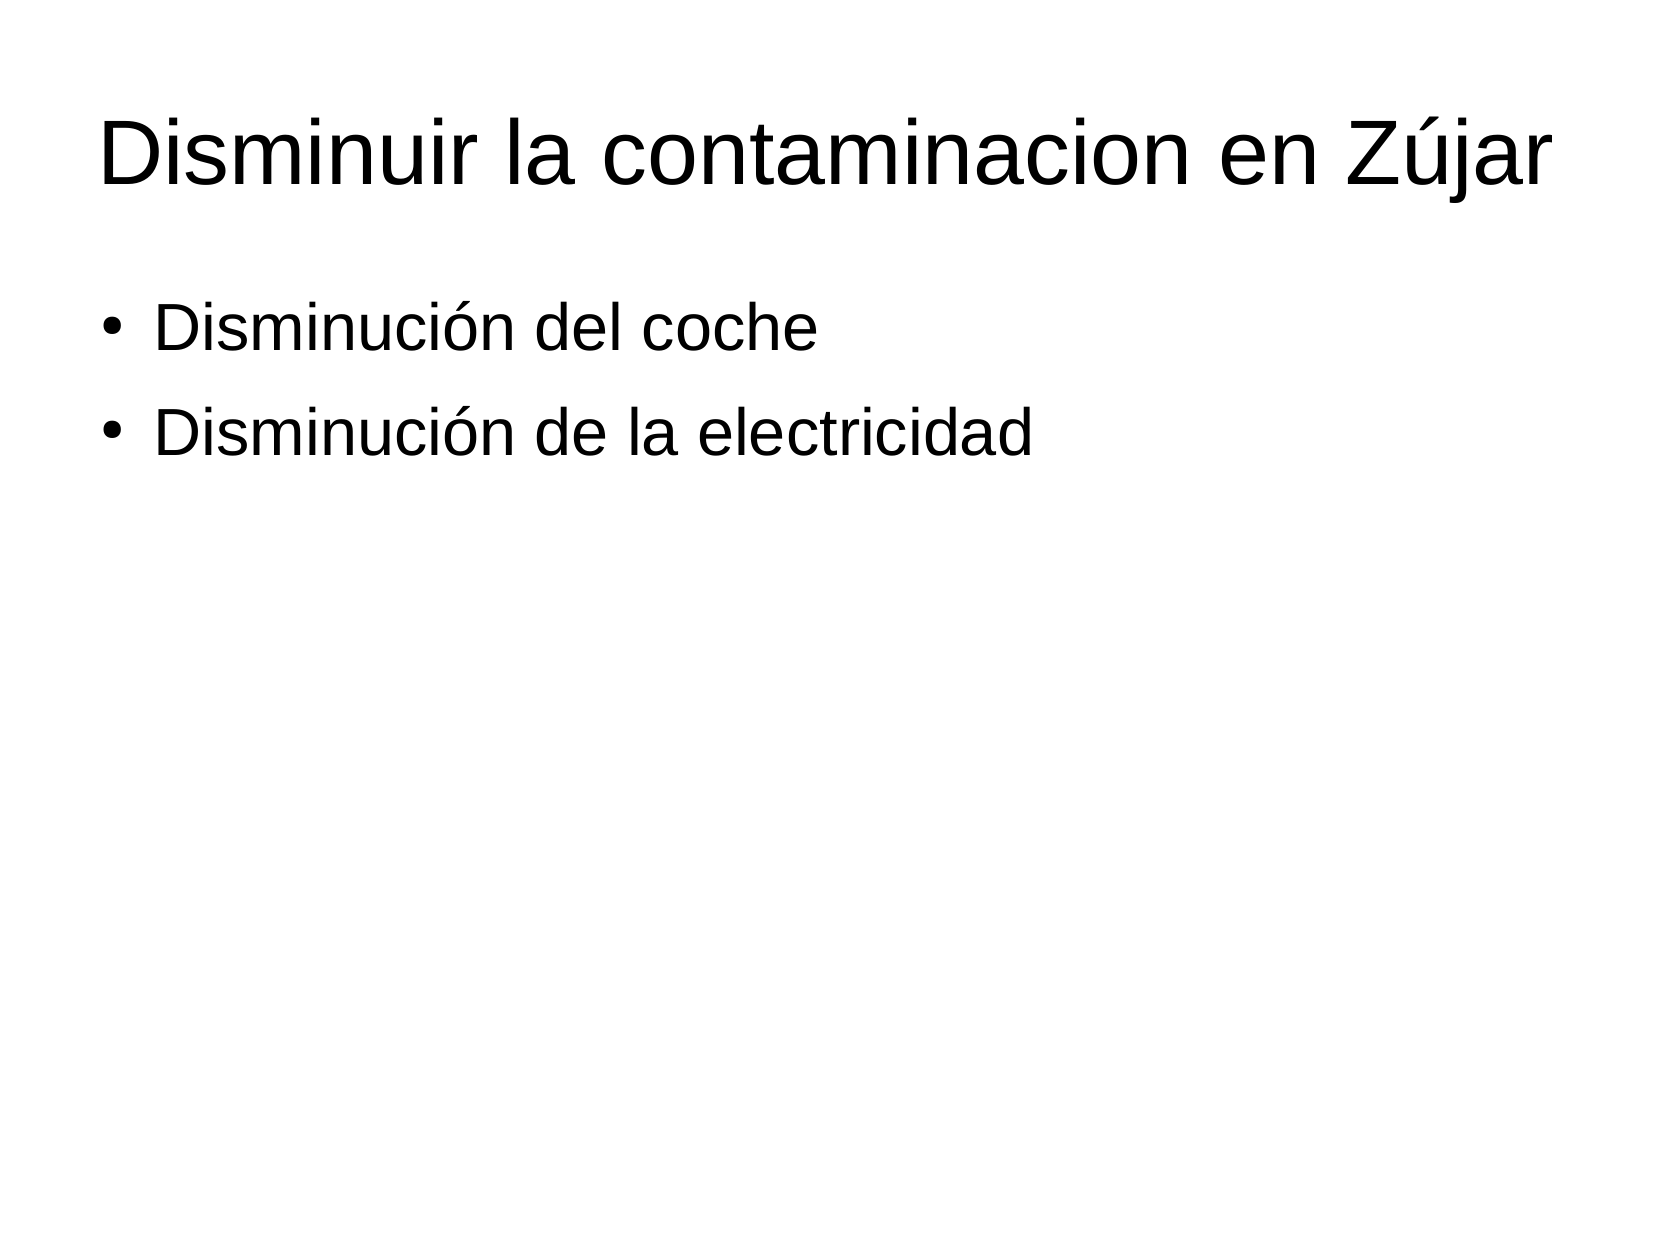

# Disminuir la contaminacion en Zújar
Disminución del coche
Disminución de la electricidad